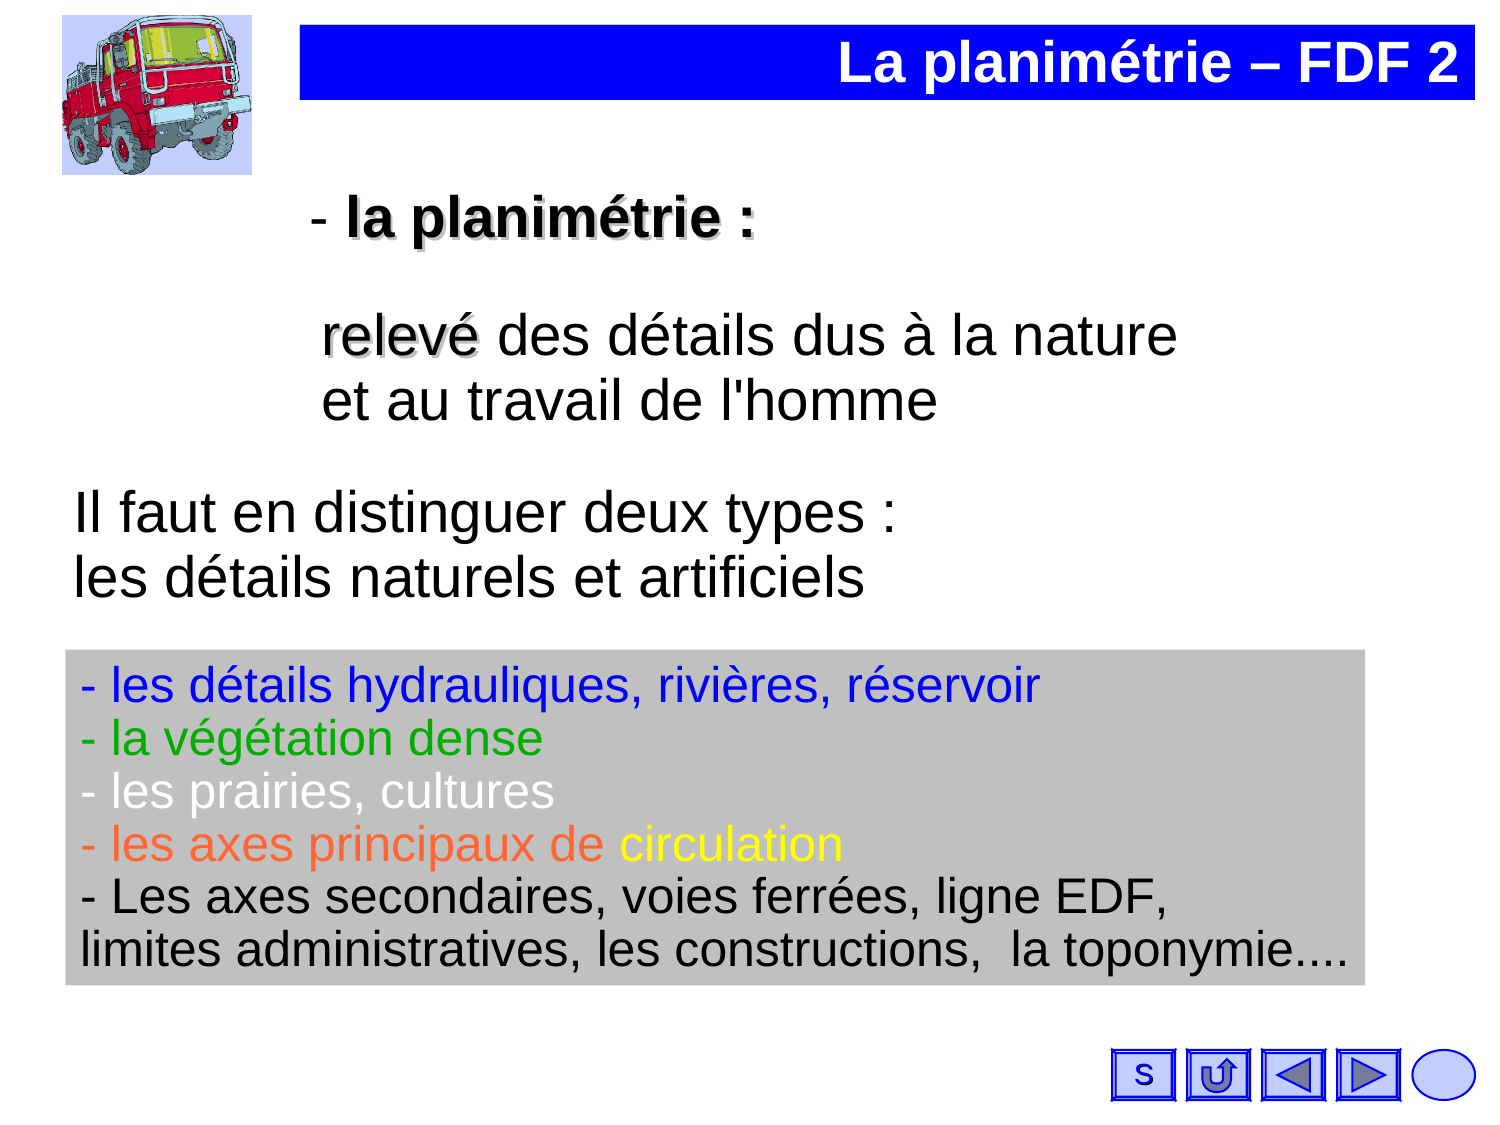

La planimétrie – FDF 2
- la planimétrie :
relevé des détails dus à la nature
et au travail de l'homme
Il faut en distinguer deux types :
les détails naturels et artificiels
- les détails hydrauliques, rivières, réservoir
- la végétation dense
- les prairies, cultures
- les axes principaux de circulation
- Les axes secondaires, voies ferrées, ligne EDF,
limites administratives, les constructions, la toponymie....